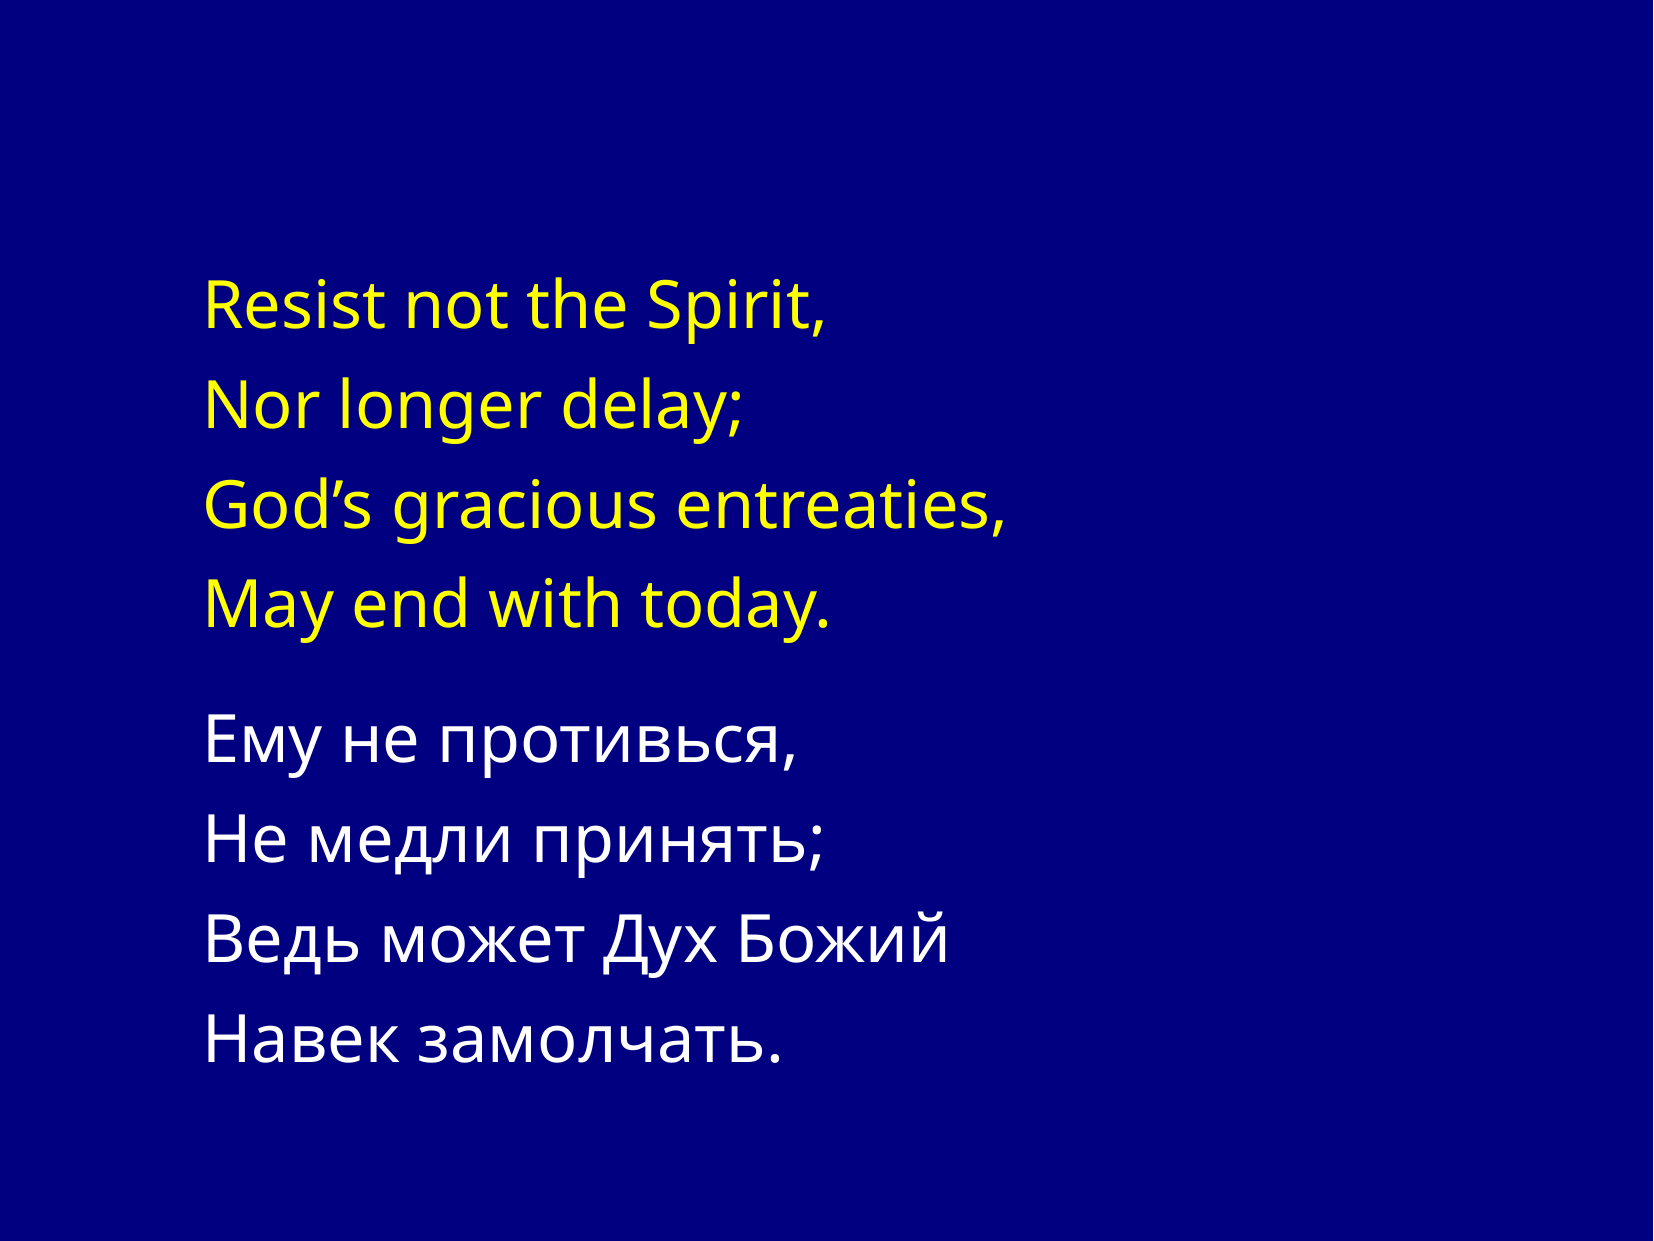

Resist not the Spirit,
	Nor longer delay;
	God’s gracious entreaties,
	May end with today.
	Ему не противься,
	Не медли принять;
	Ведь может Дух Божий
	Навек замолчать.